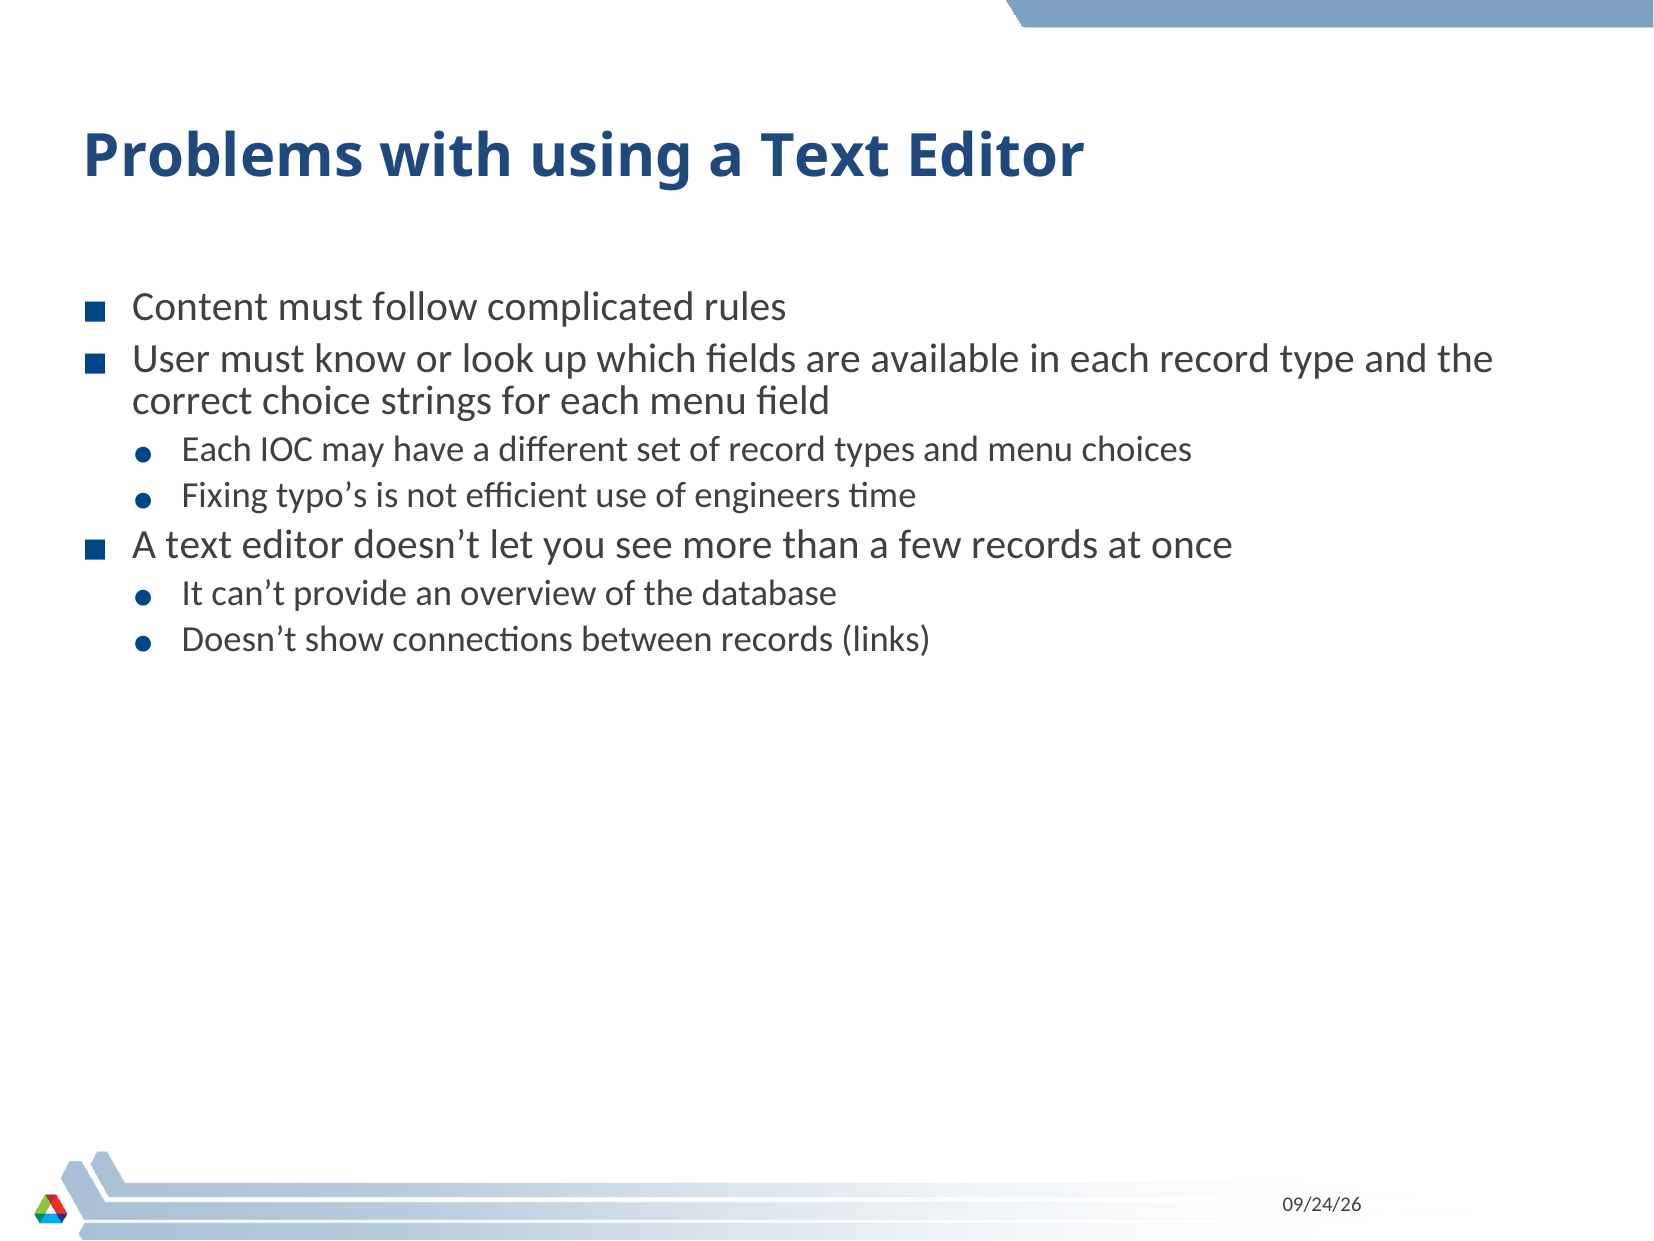

# Problems with using a Text Editor
Content must follow complicated rules
User must know or look up which fields are available in each record type and the correct choice strings for each menu field
Each IOC may have a different set of record types and menu choices
Fixing typo’s is not efficient use of engineers time
A text editor doesn’t let you see more than a few records at once
It can’t provide an overview of the database
Doesn’t show connections between records (links)